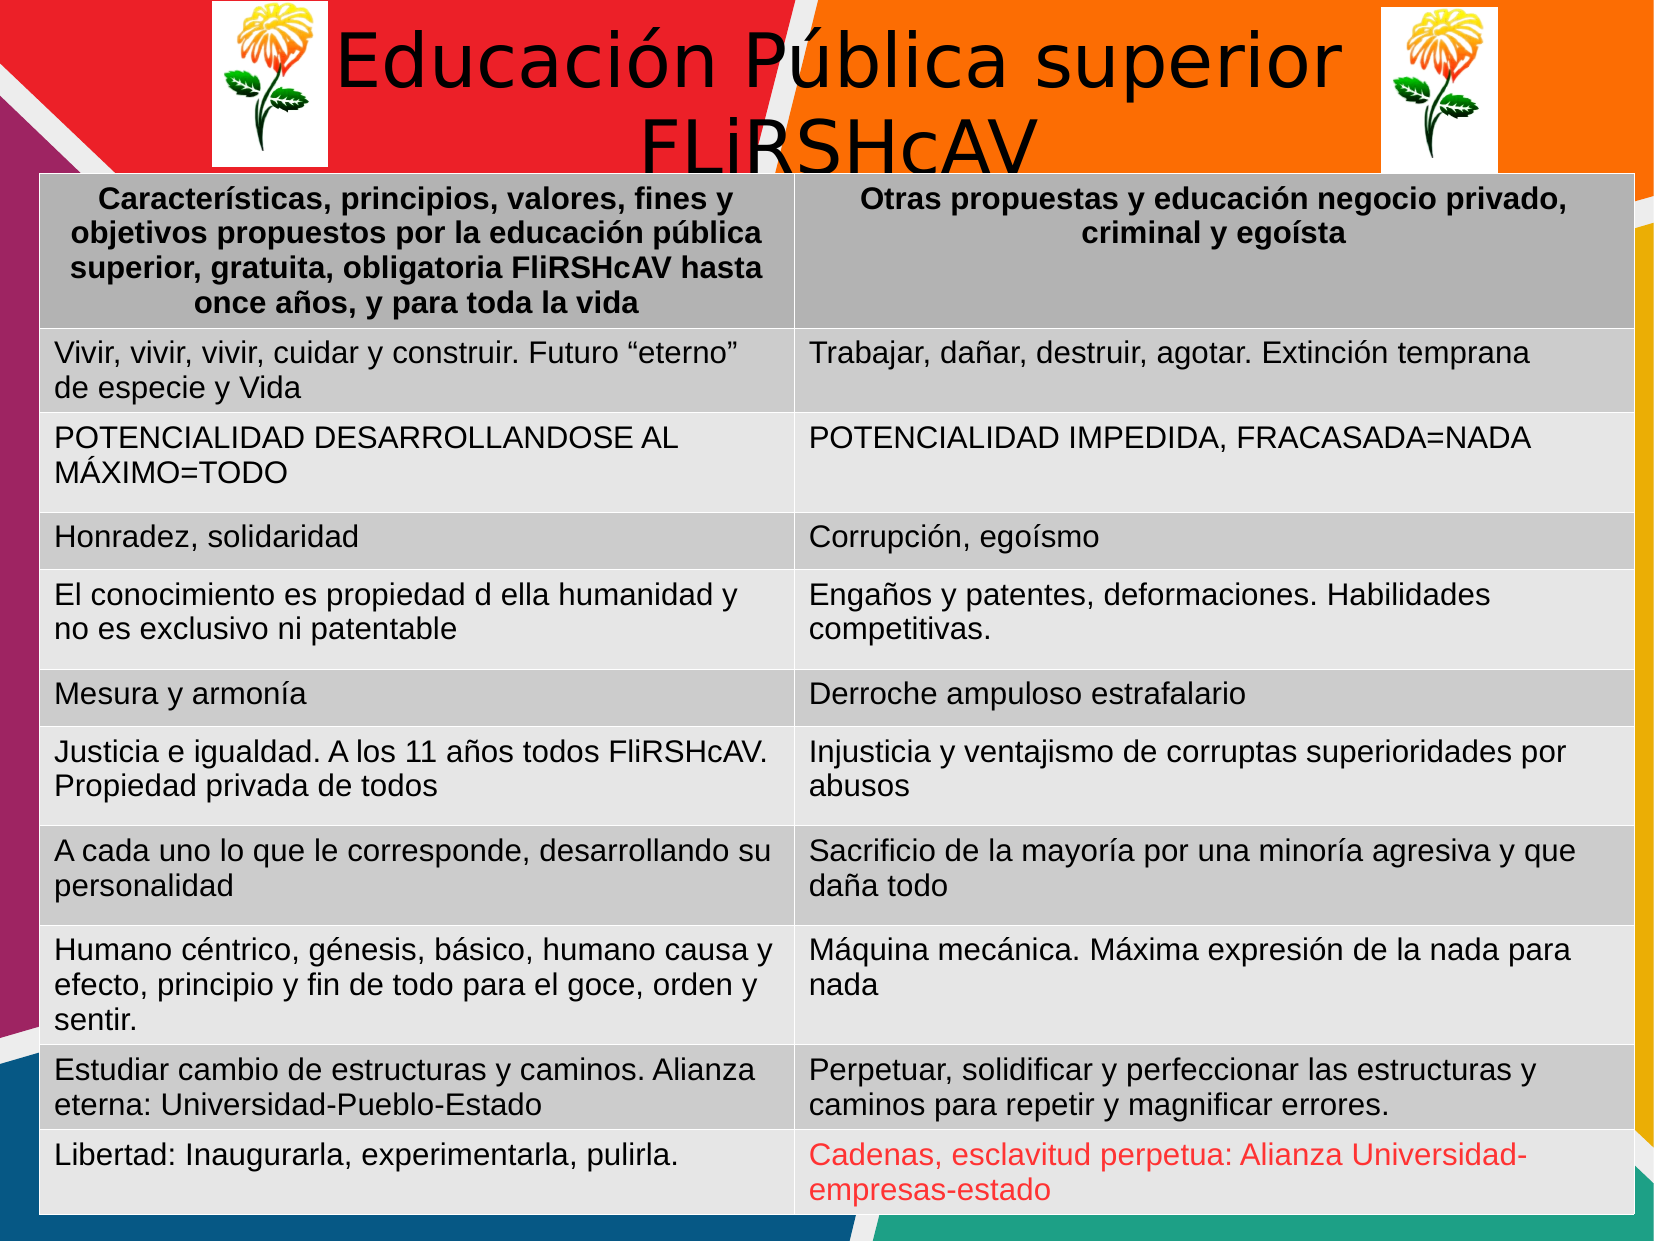

# Educación Pública superior FLiRSHcAV
| Características, principios, valores, fines y objetivos propuestos por la educación pública superior, gratuita, obligatoria FliRSHcAV hasta once años, y para toda la vida | Otras propuestas y educación negocio privado, criminal y egoísta |
| --- | --- |
| Vivir, vivir, vivir, cuidar y construir. Futuro “eterno” de especie y Vida | Trabajar, dañar, destruir, agotar. Extinción temprana |
| POTENCIALIDAD DESARROLLANDOSE AL MÁXIMO=TODO | POTENCIALIDAD IMPEDIDA, FRACASADA=NADA |
| Honradez, solidaridad | Corrupción, egoísmo |
| El conocimiento es propiedad d ella humanidad y no es exclusivo ni patentable | Engaños y patentes, deformaciones. Habilidades competitivas. |
| Mesura y armonía | Derroche ampuloso estrafalario |
| Justicia e igualdad. A los 11 años todos FliRSHcAV. Propiedad privada de todos | Injusticia y ventajismo de corruptas superioridades por abusos |
| A cada uno lo que le corresponde, desarrollando su personalidad | Sacrificio de la mayoría por una minoría agresiva y que daña todo |
| Humano céntrico, génesis, básico, humano causa y efecto, principio y fin de todo para el goce, orden y sentir. | Máquina mecánica. Máxima expresión de la nada para nada |
| Estudiar cambio de estructuras y caminos. Alianza eterna: Universidad-Pueblo-Estado | Perpetuar, solidificar y perfeccionar las estructuras y caminos para repetir y magnificar errores. |
| Libertad: Inaugurarla, experimentarla, pulirla. | Cadenas, esclavitud perpetua: Alianza Universidad-empresas-estado |